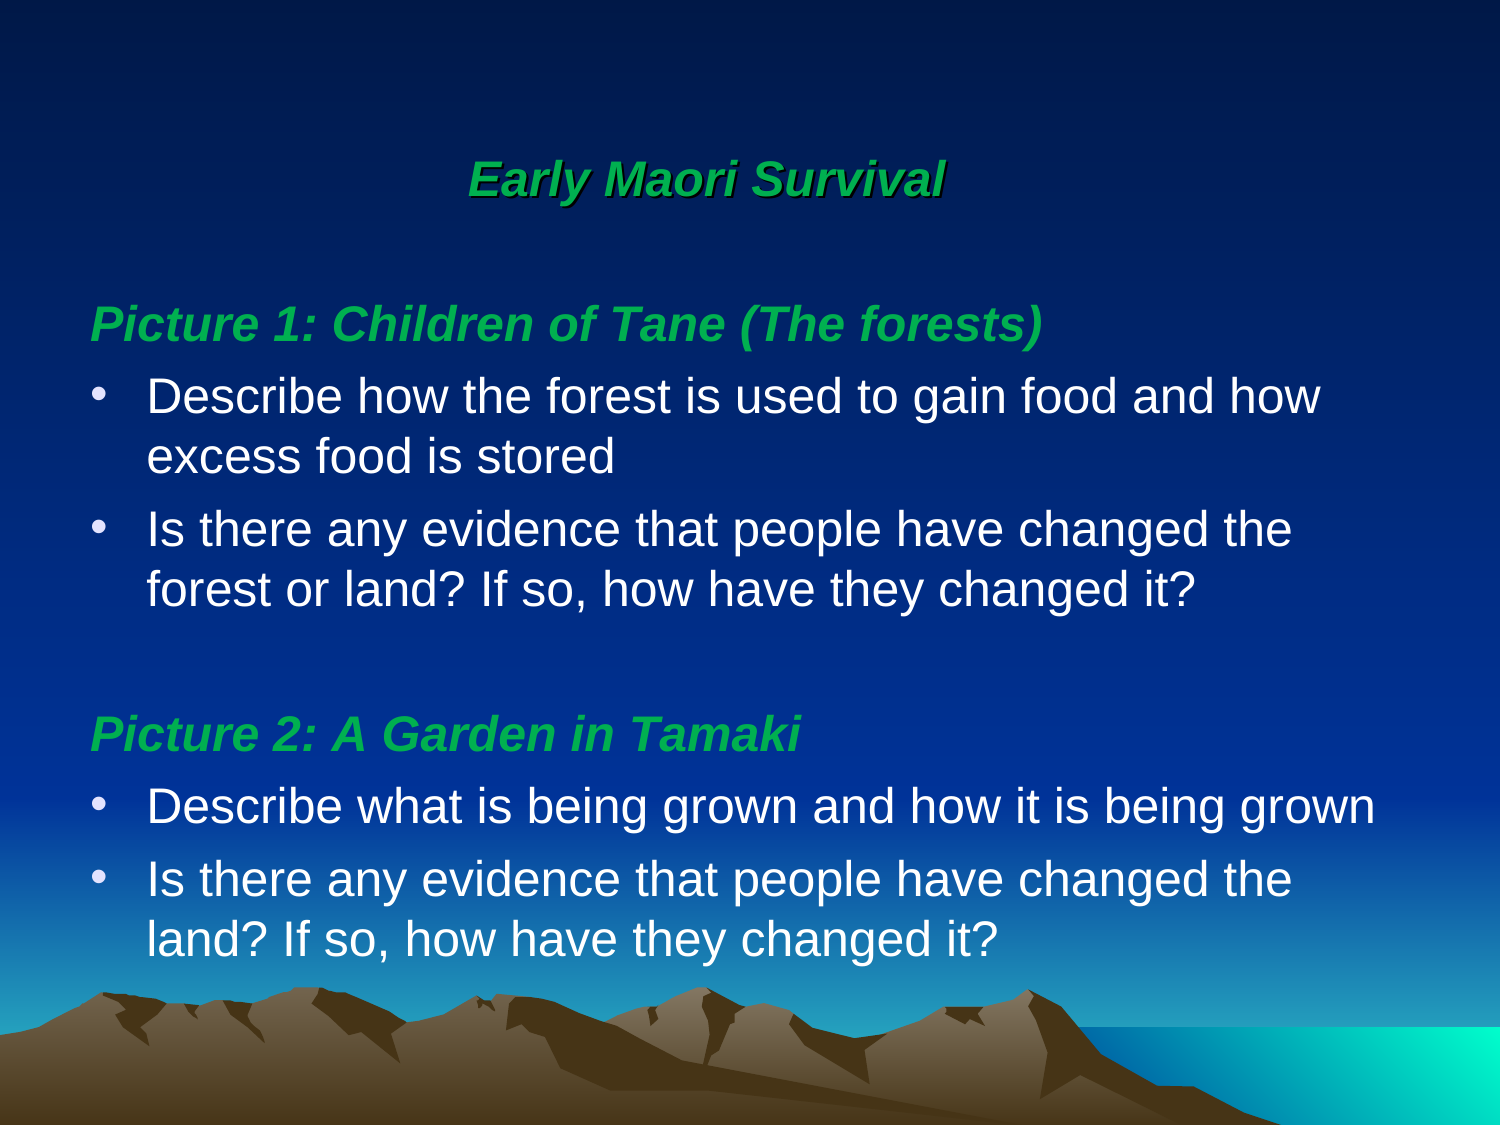

# Early Maori Survival
Picture 1: Children of Tane (The forests)
Describe how the forest is used to gain food and how excess food is stored
Is there any evidence that people have changed the forest or land? If so, how have they changed it?
Picture 2: A Garden in Tamaki
Describe what is being grown and how it is being grown
Is there any evidence that people have changed the land? If so, how have they changed it?